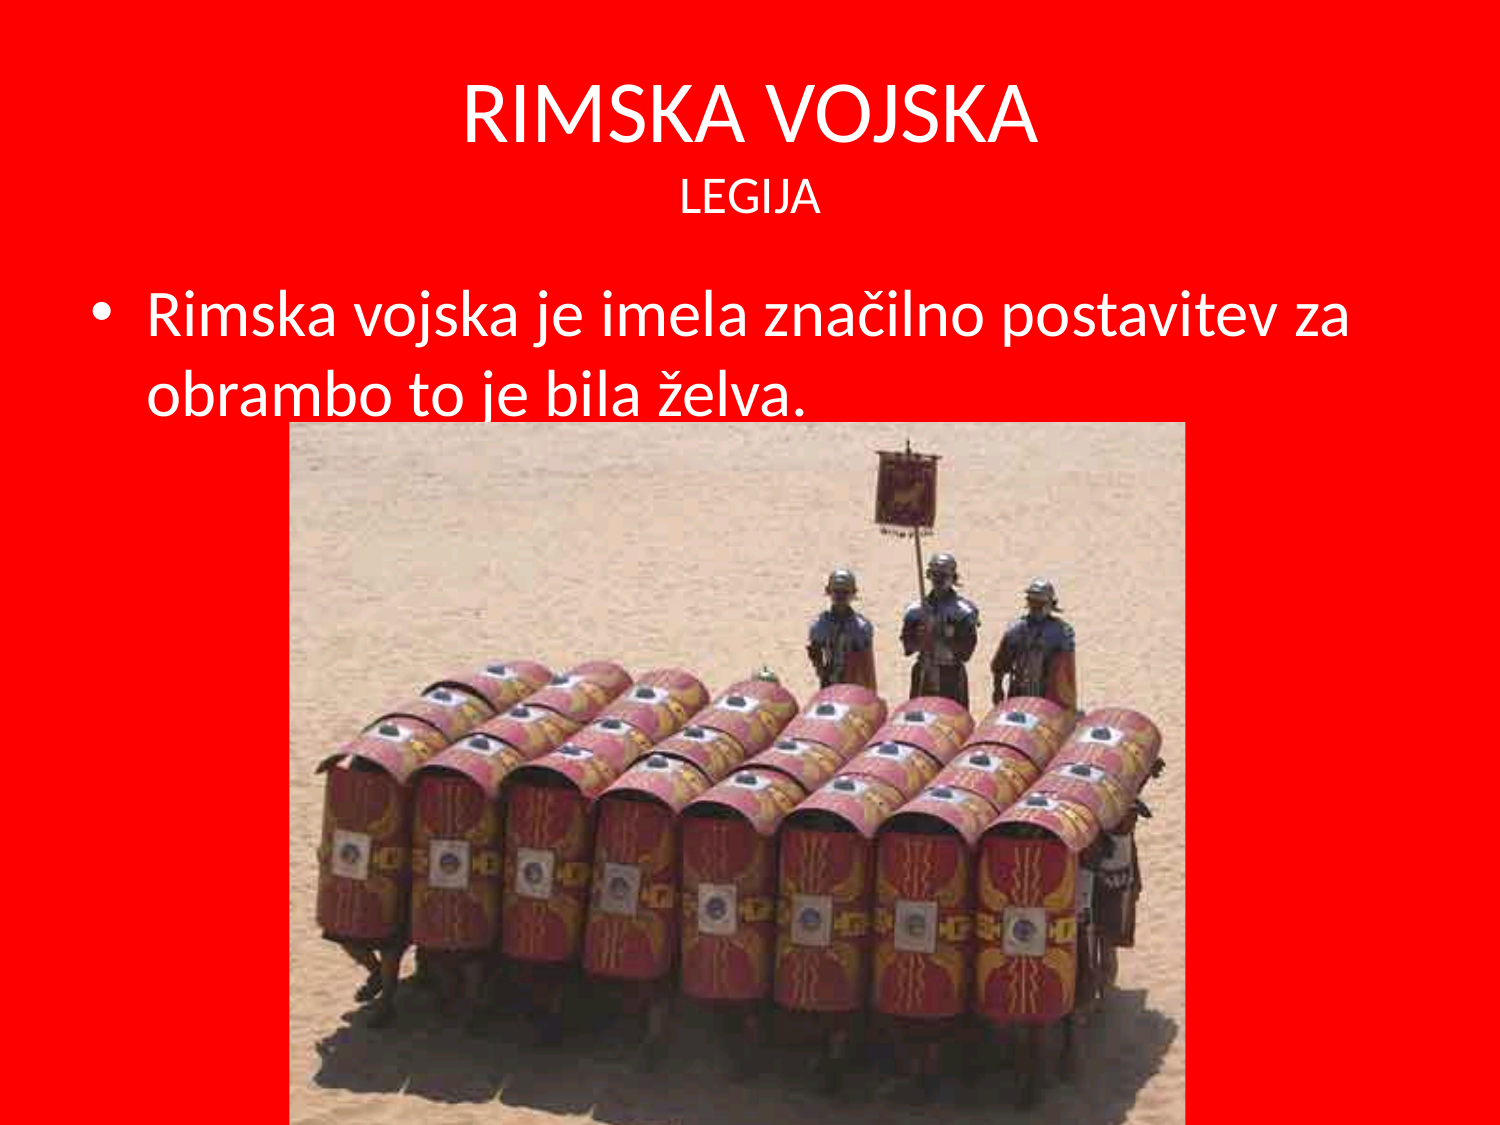

# RIMSKA VOJSKA LEGIJA
Rimska vojska je imela značilno postavitev za obrambo to je bila želva.